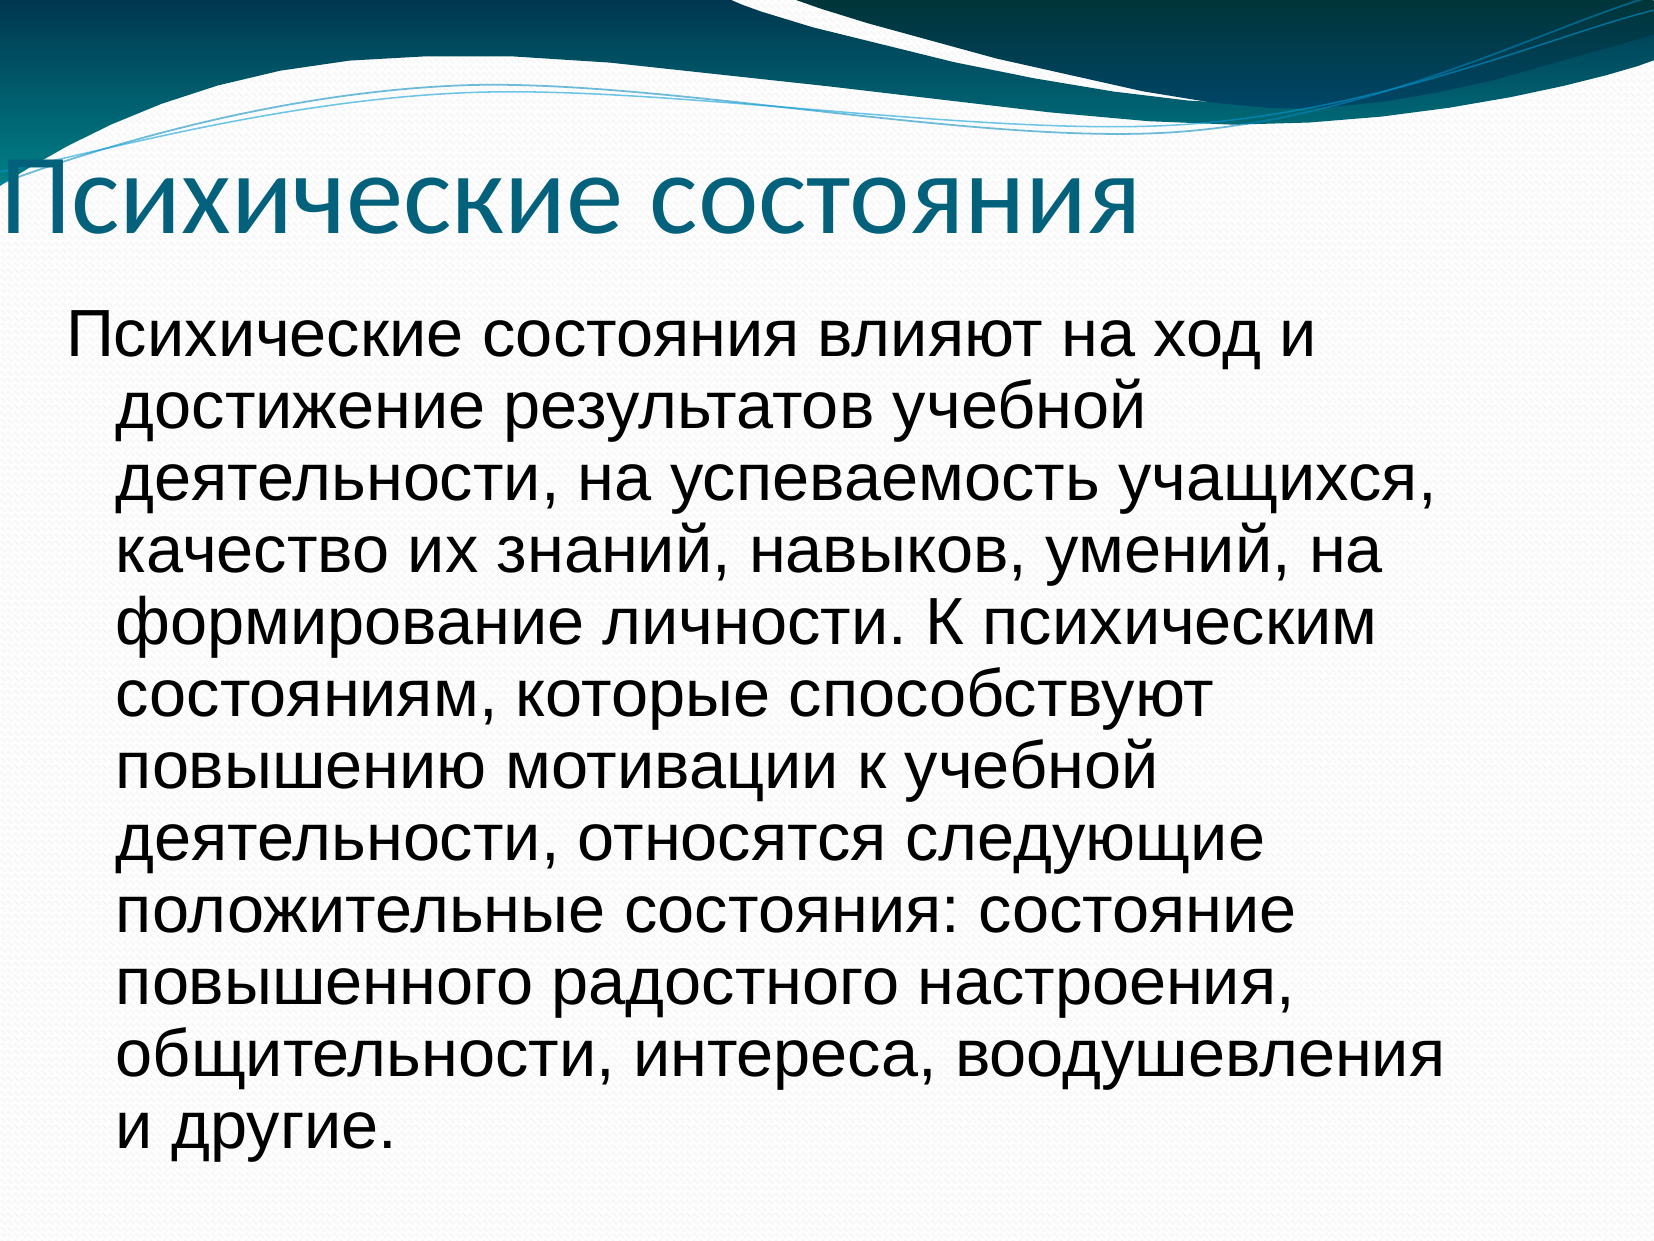

# Психические состояния
Психические состояния влияют на ход и достижение результатов учебной деятельности, на успеваемость учащихся, качество их знаний, навыков, умений, на формирование личности. К психическим состояниям, которые способствуют повышению мотивации к учебной деятельности, относятся следующие положительные состояния: состояние повышенного радостного настроения, общительности, интереса, воодушевления и другие.